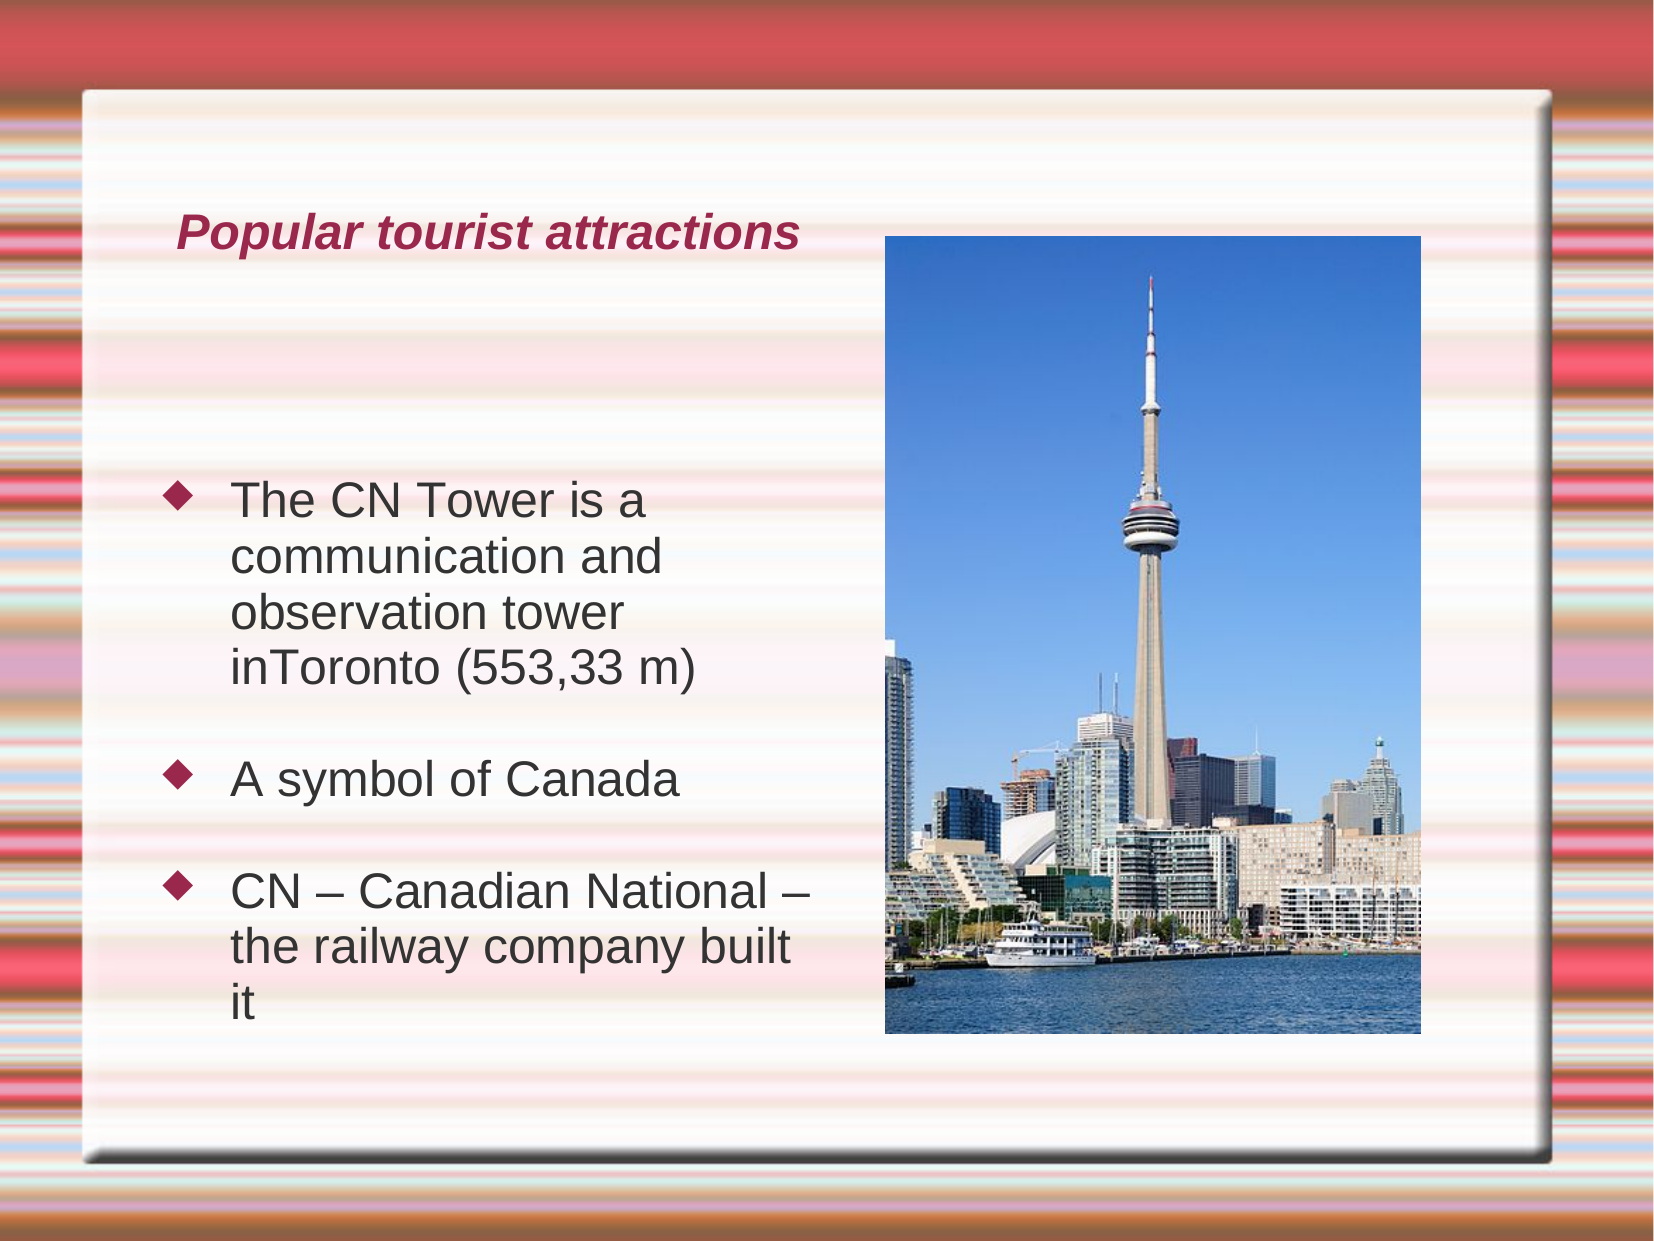

# Popular tourist attractions
The CN Tower is a communication and observation tower inToronto (553,33 m)
A symbol of Canada
CN – Canadian National – the railway company built it